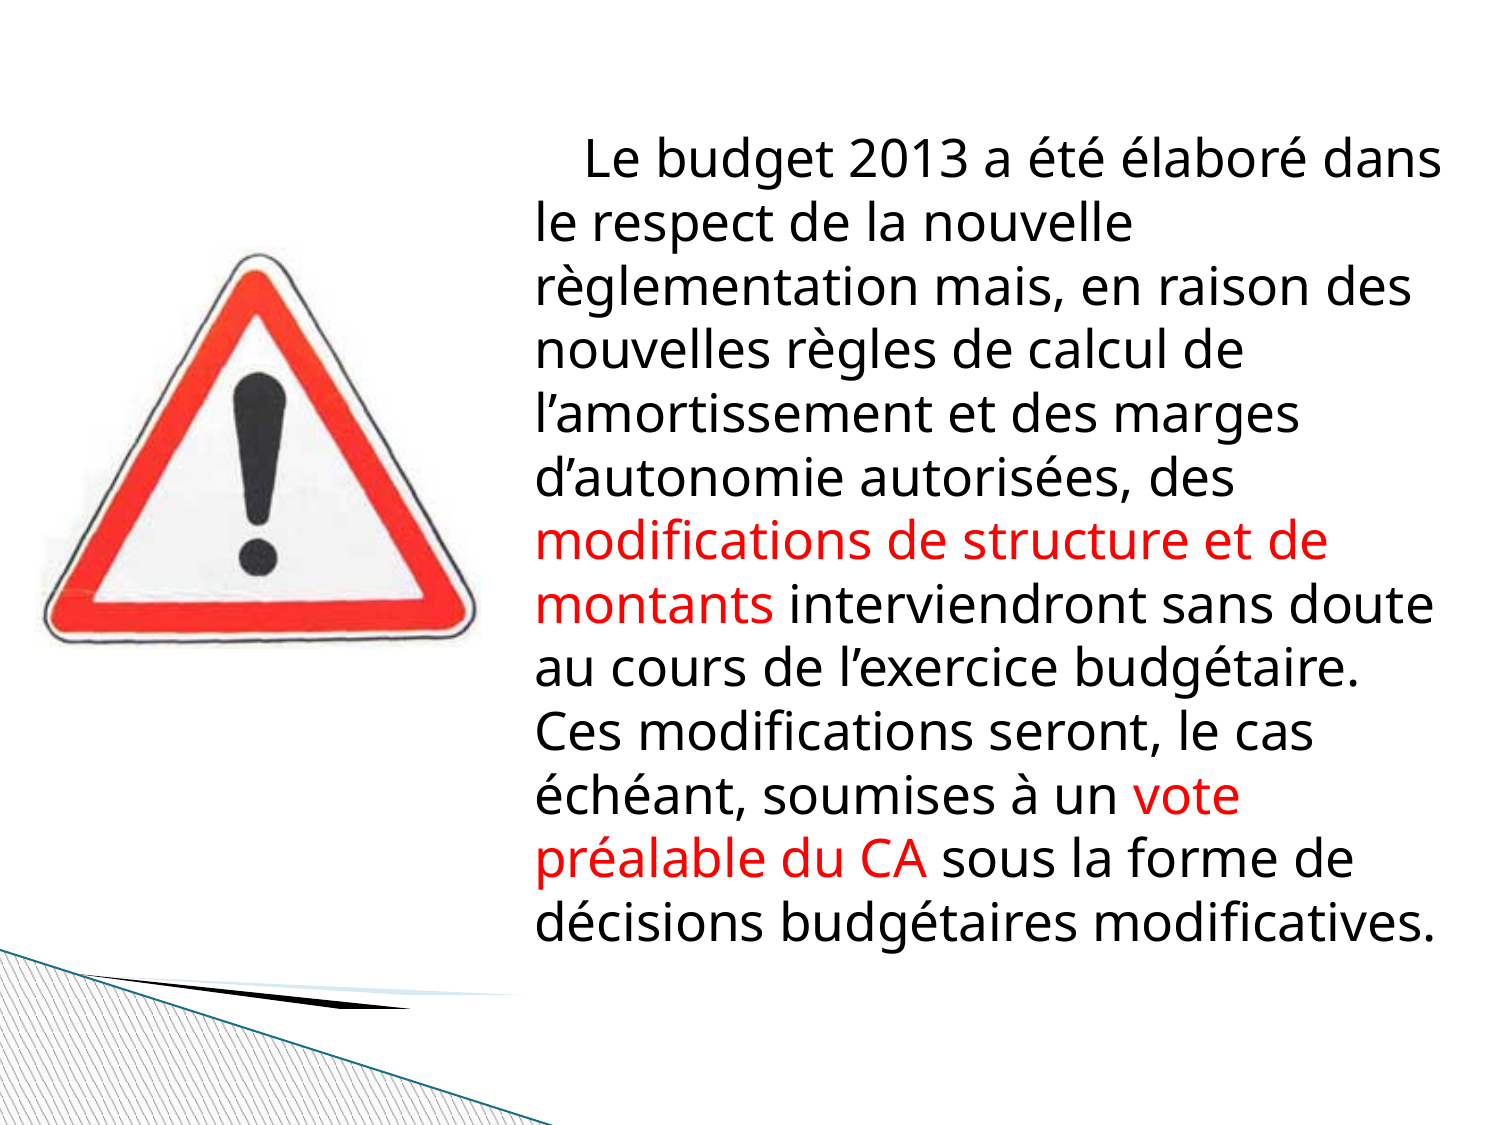

# Le budget 2013 a été élaboré dans le respect de la nouvelle règlementation mais, en raison des nouvelles règles de calcul de l’amortissement et des marges d’autonomie autorisées, des modifications de structure et de montants interviendront sans doute au cours de l’exercice budgétaire. Ces modifications seront, le cas échéant, soumises à un vote préalable du CA sous la forme de décisions budgétaires modificatives.